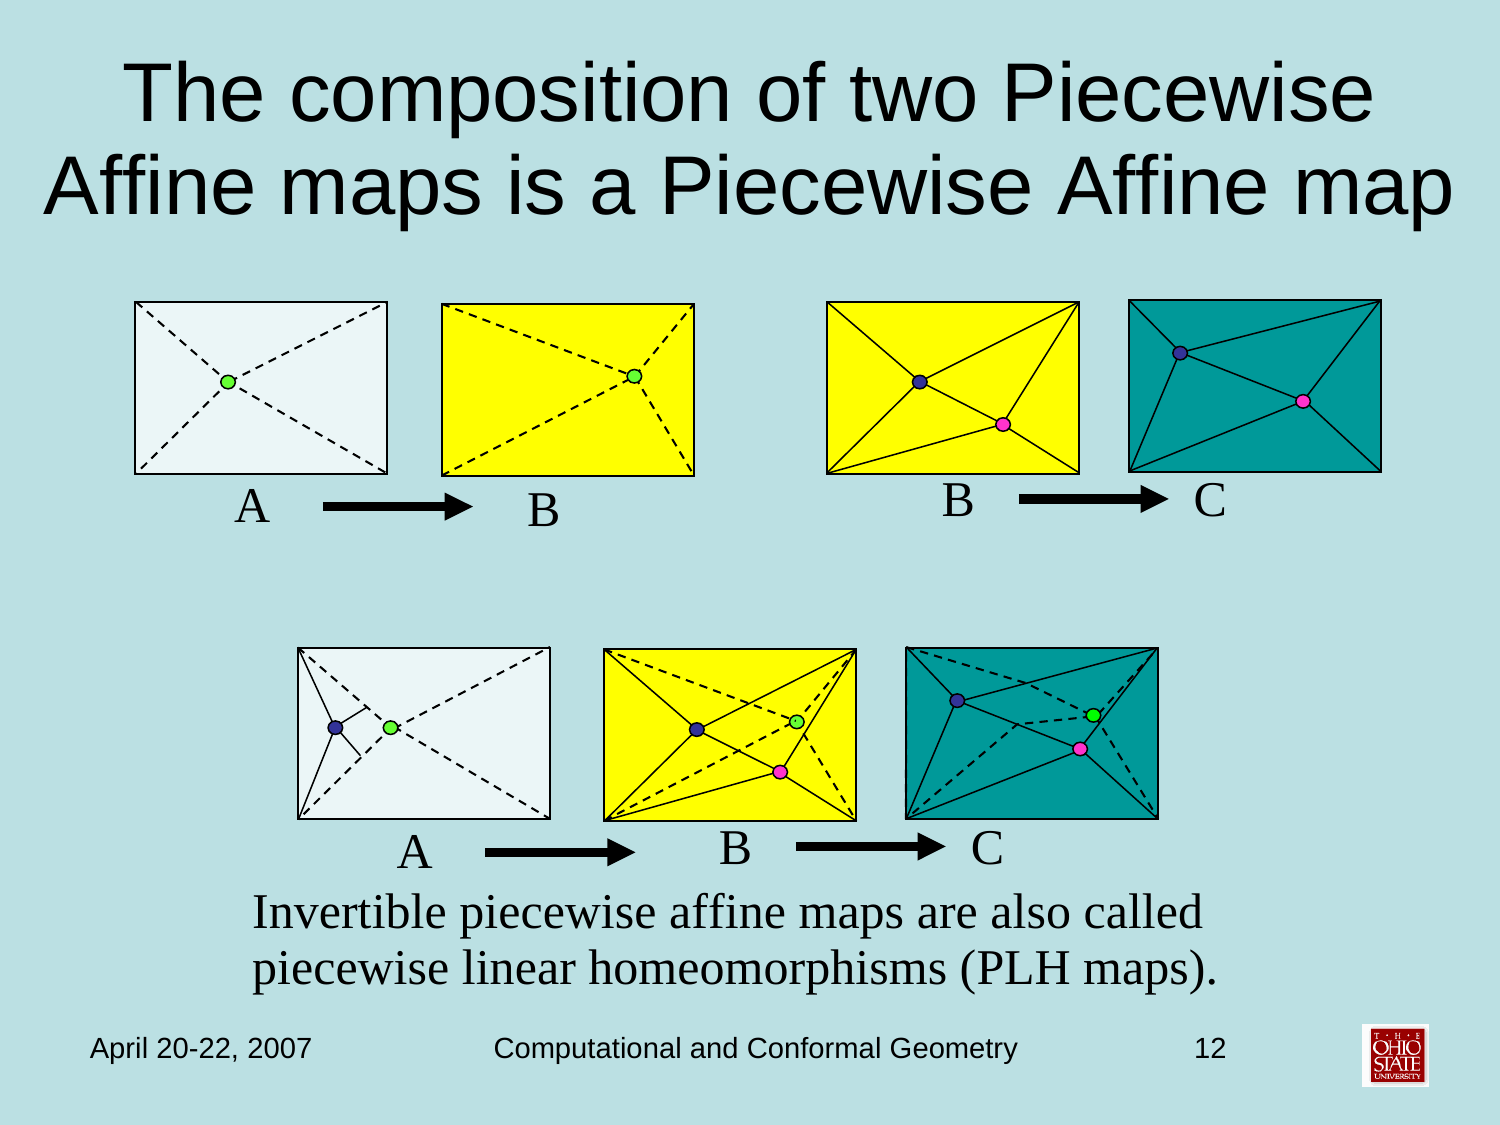

# The composition of two Piecewise Affine maps is a Piecewise Affine map
B
C
A
B
B
C
A
Invertible piecewise affine maps are also called
piecewise linear homeomorphisms (PLH maps).
April 20-22, 2007
Computational and Conformal Geometry
12